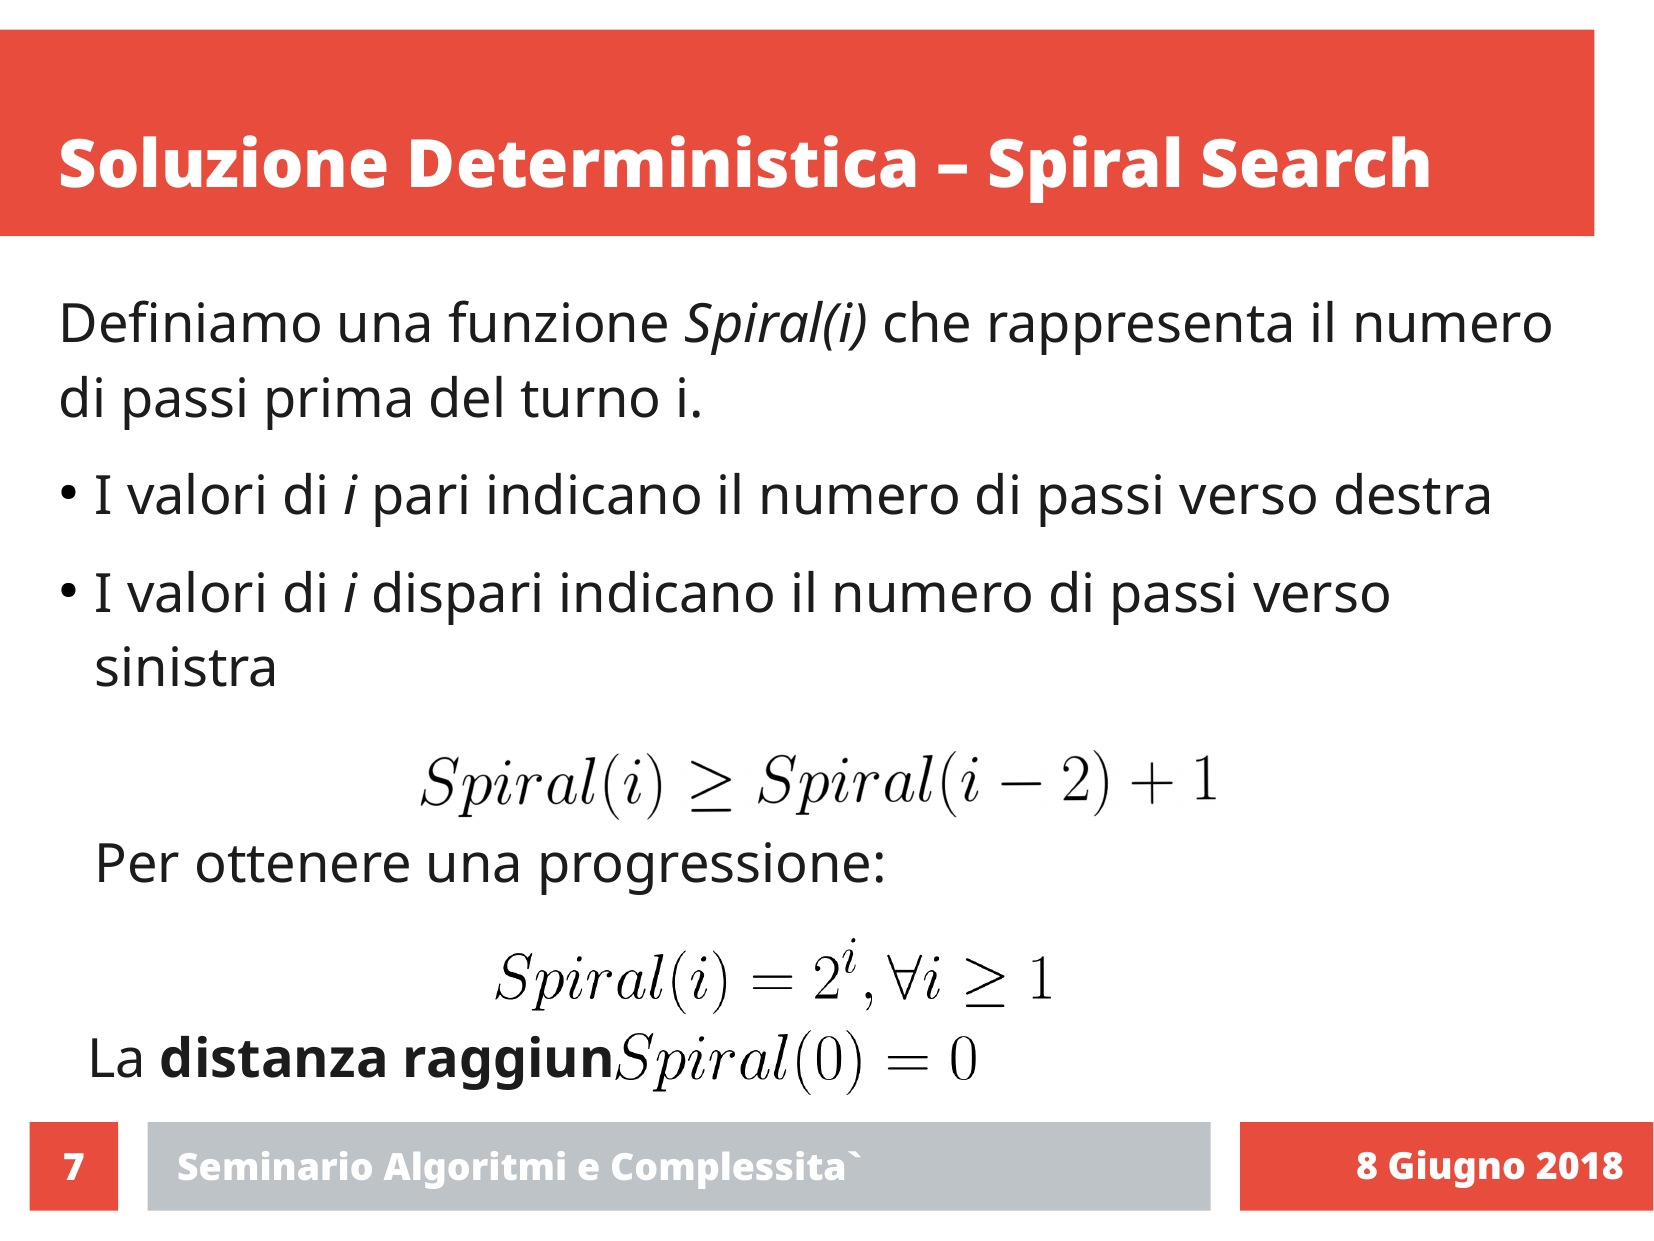

# Soluzione Deterministica – Spiral Search
Definiamo una funzione Spiral(i) che rappresenta il numero di passi prima del turno i.
I valori di i pari indicano il numero di passi verso destra
I valori di i dispari indicano il numero di passi verso sinistra
Per ottenere una progressione:
 La distanza raggiunta e` data da:
7
8 Giugno 2018